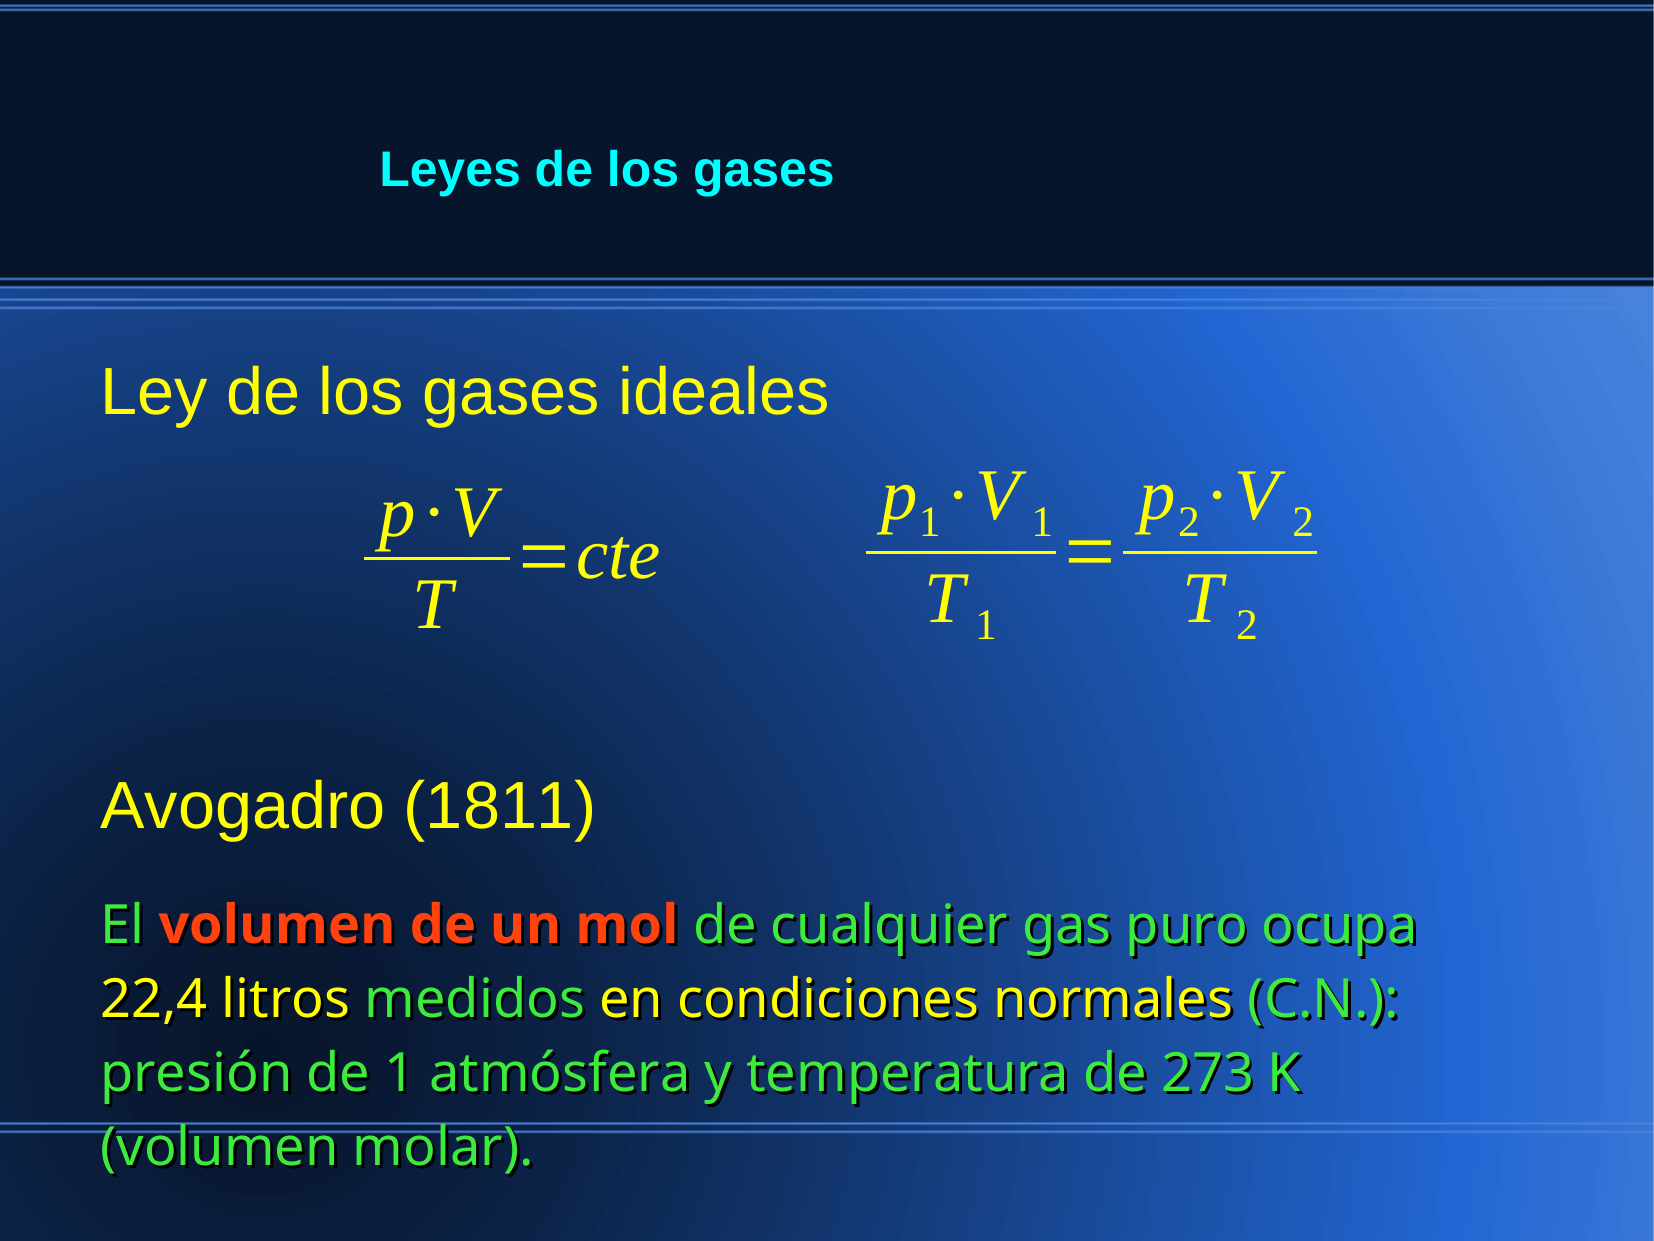

# Leyes de los gases
Ley de los gases ideales
Avogadro (1811)
El volumen de un mol de cualquier gas puro ocupa 22,4 litros medidos en condiciones normales (C.N.): presión de 1 atmósfera y temperatura de 273 K (volumen molar).